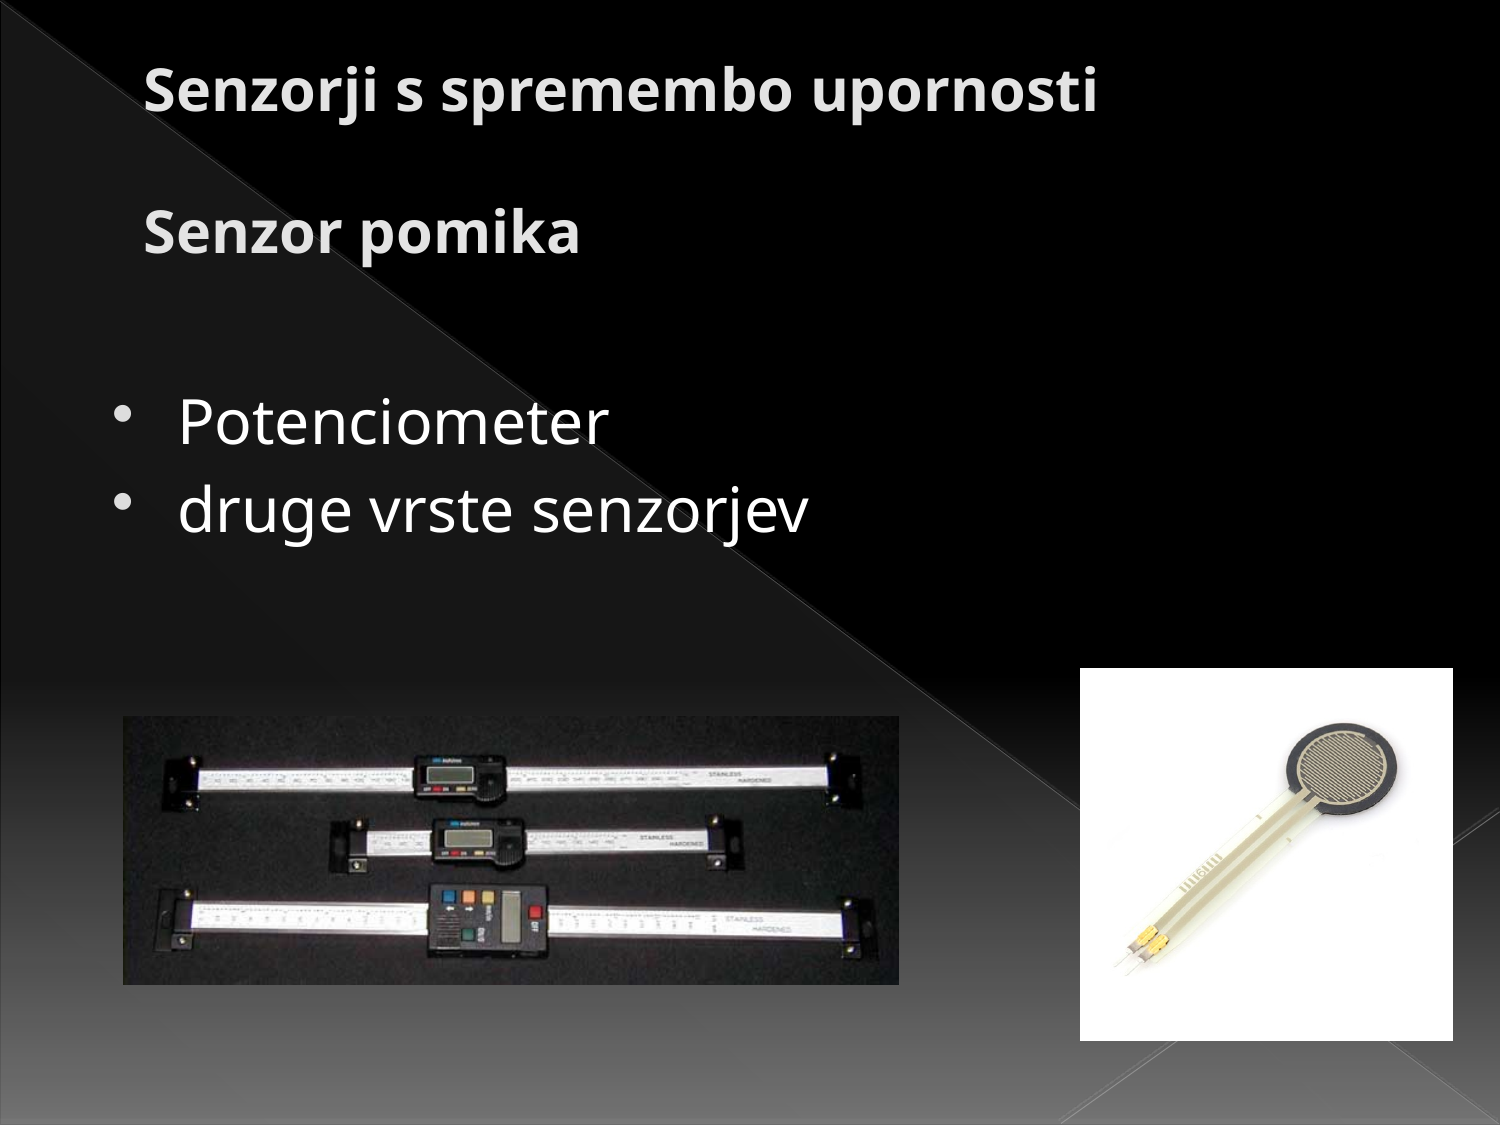

# Senzorji s spremembo upornosti Senzor pomika
Potenciometer
druge vrste senzorjev